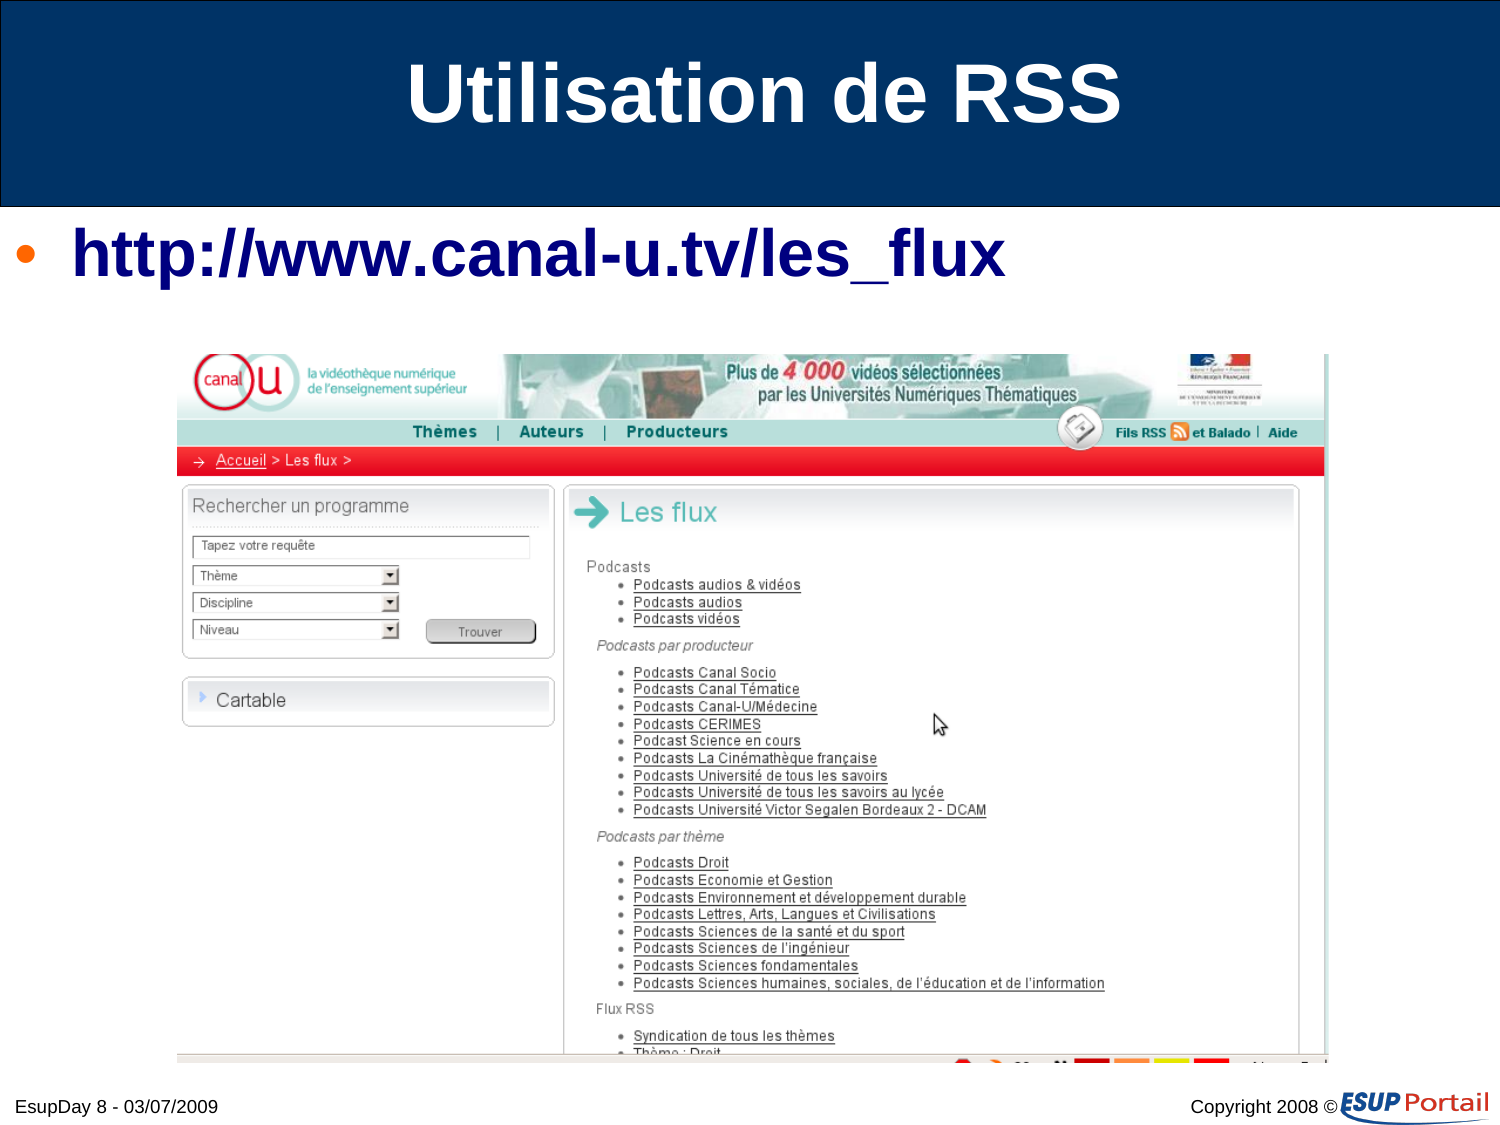

# Utilisation de RSS
http://www.canal-u.tv/les_flux
EsupDay 8 - 03/07/2009